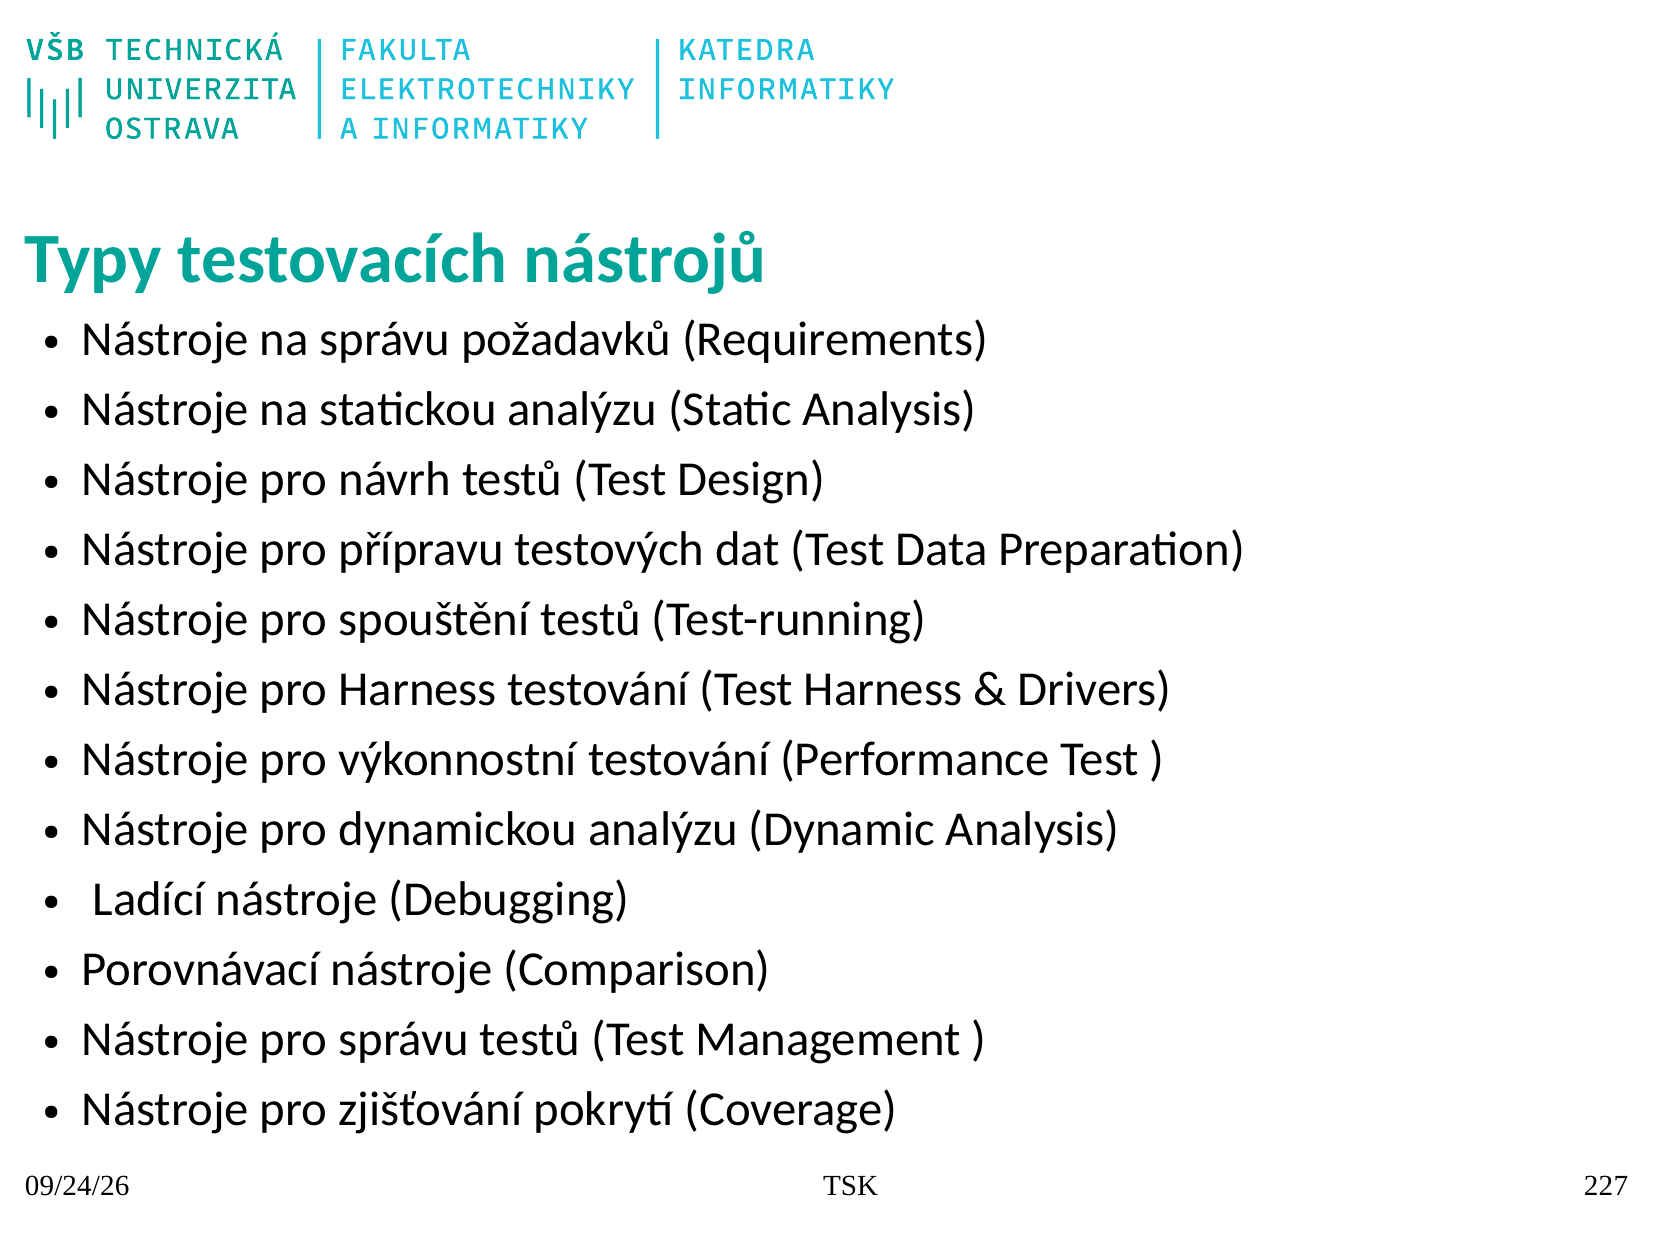

# Typy testovacích nástrojů
Nástroje na správu požadavků (Requirements)
Nástroje na statickou analýzu (Static Analysis)
Nástroje pro návrh testů (Test Design)
Nástroje pro přípravu testových dat (Test Data Preparation)
Nástroje pro spouštění testů (Test-running)
Nástroje pro Harness testování (Test Harness & Drivers)
Nástroje pro výkonnostní testování (Performance Test )
Nástroje pro dynamickou analýzu (Dynamic Analysis)
 Ladící nástroje (Debugging)
Porovnávací nástroje (Comparison)
Nástroje pro správu testů (Test Management )
Nástroje pro zjišťování pokrytí (Coverage)
TSK
227